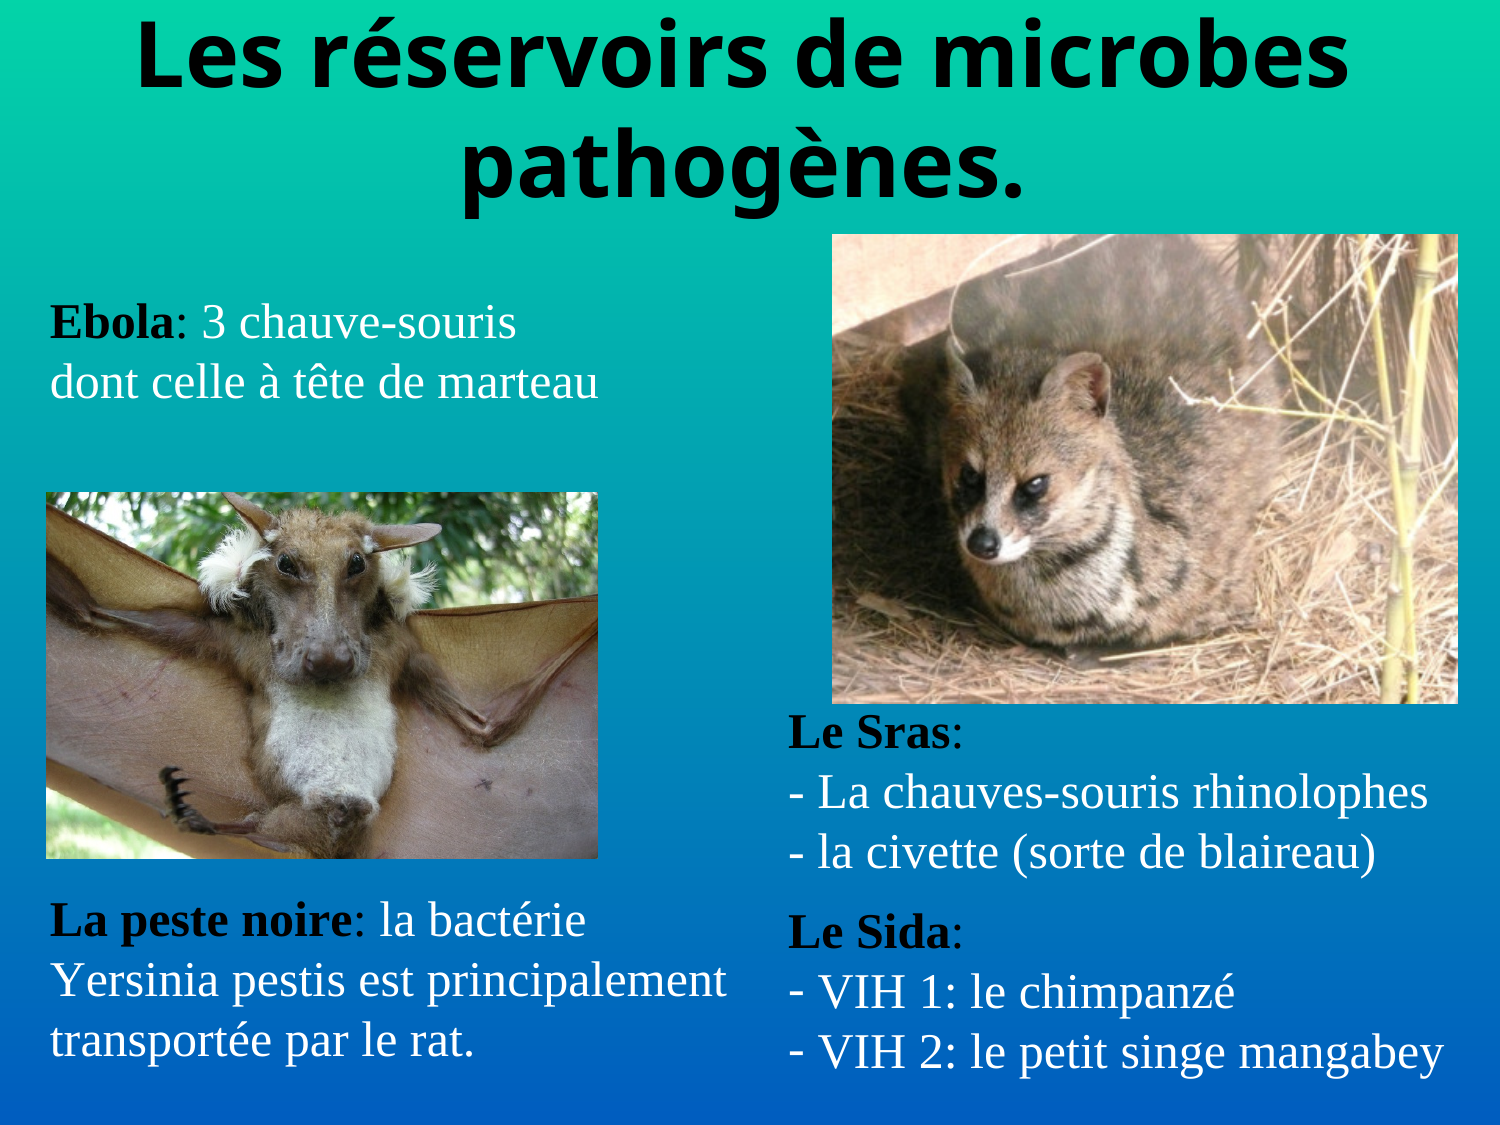

# Les réservoirs de microbes pathogènes.
Ebola: 3 chauve-souris dont celle à tête de marteau
Le Sras:
- La chauves-souris rhinolophes
- la civette (sorte de blaireau)
La peste noire: la bactérie Yersinia pestis est principalement transportée par le rat.
Le Sida:
 VIH 1: le chimpanzé
 VIH 2: le petit singe mangabey